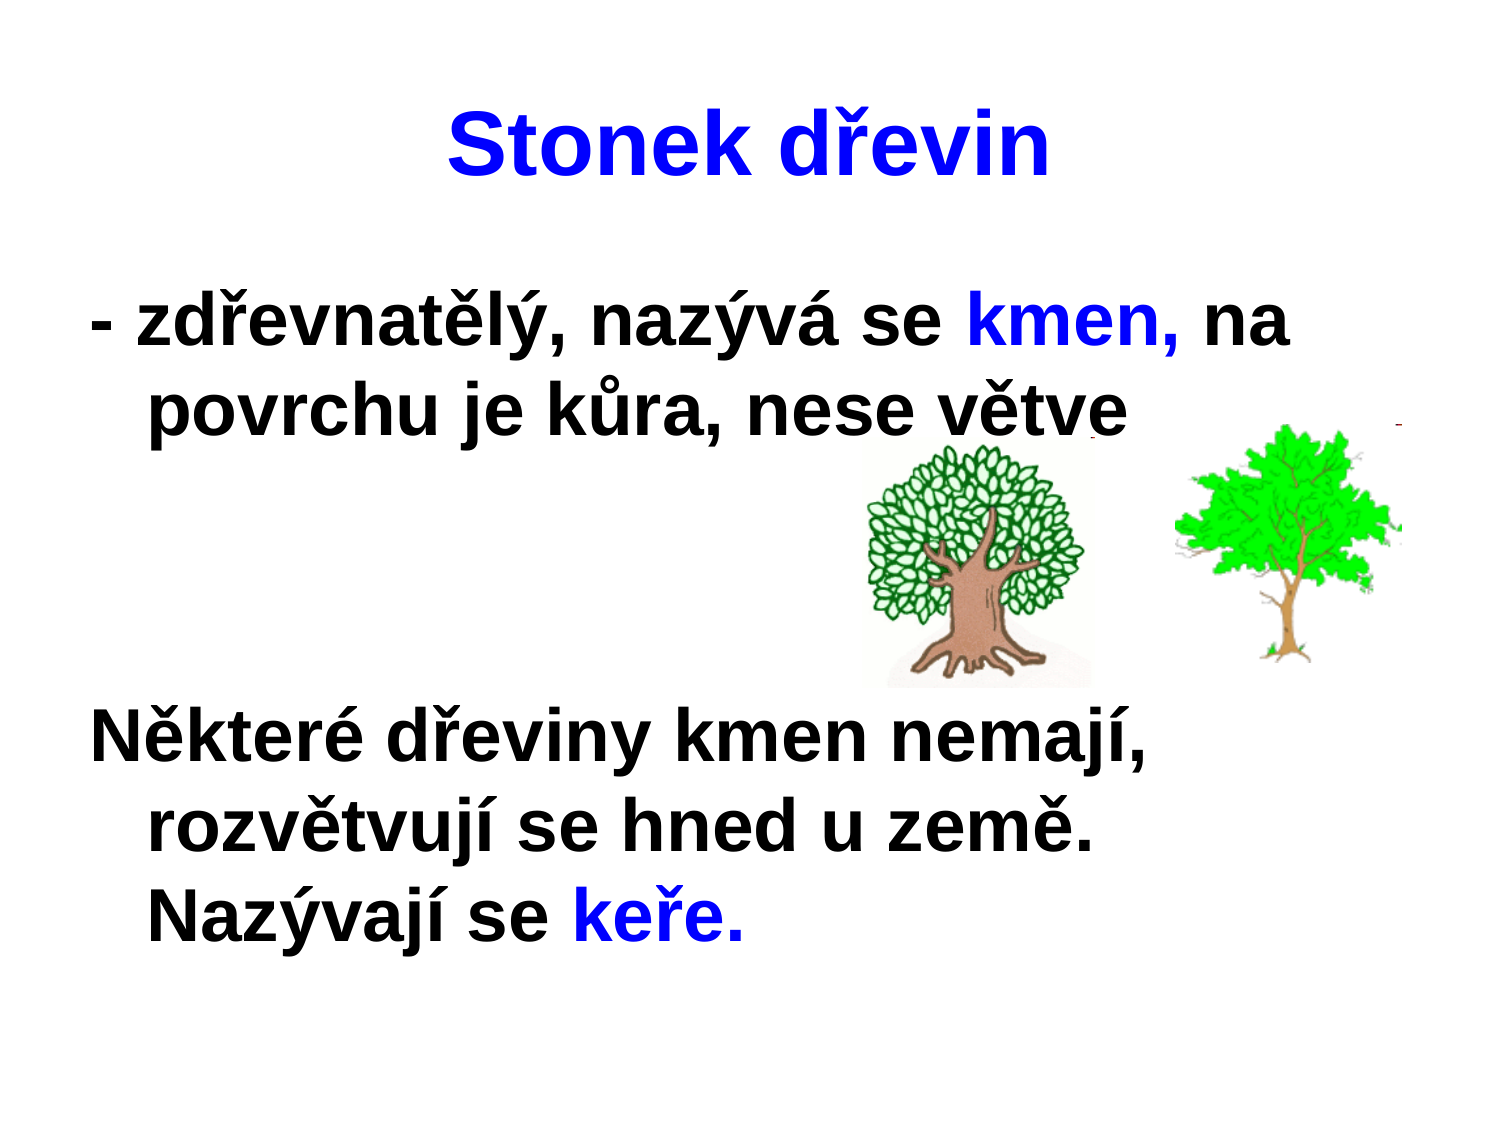

# Stonek dřevin
- zdřevnatělý, nazývá se kmen, na povrchu je kůra, nese větve
Některé dřeviny kmen nemají, rozvětvují se hned u země. Nazývají se keře.